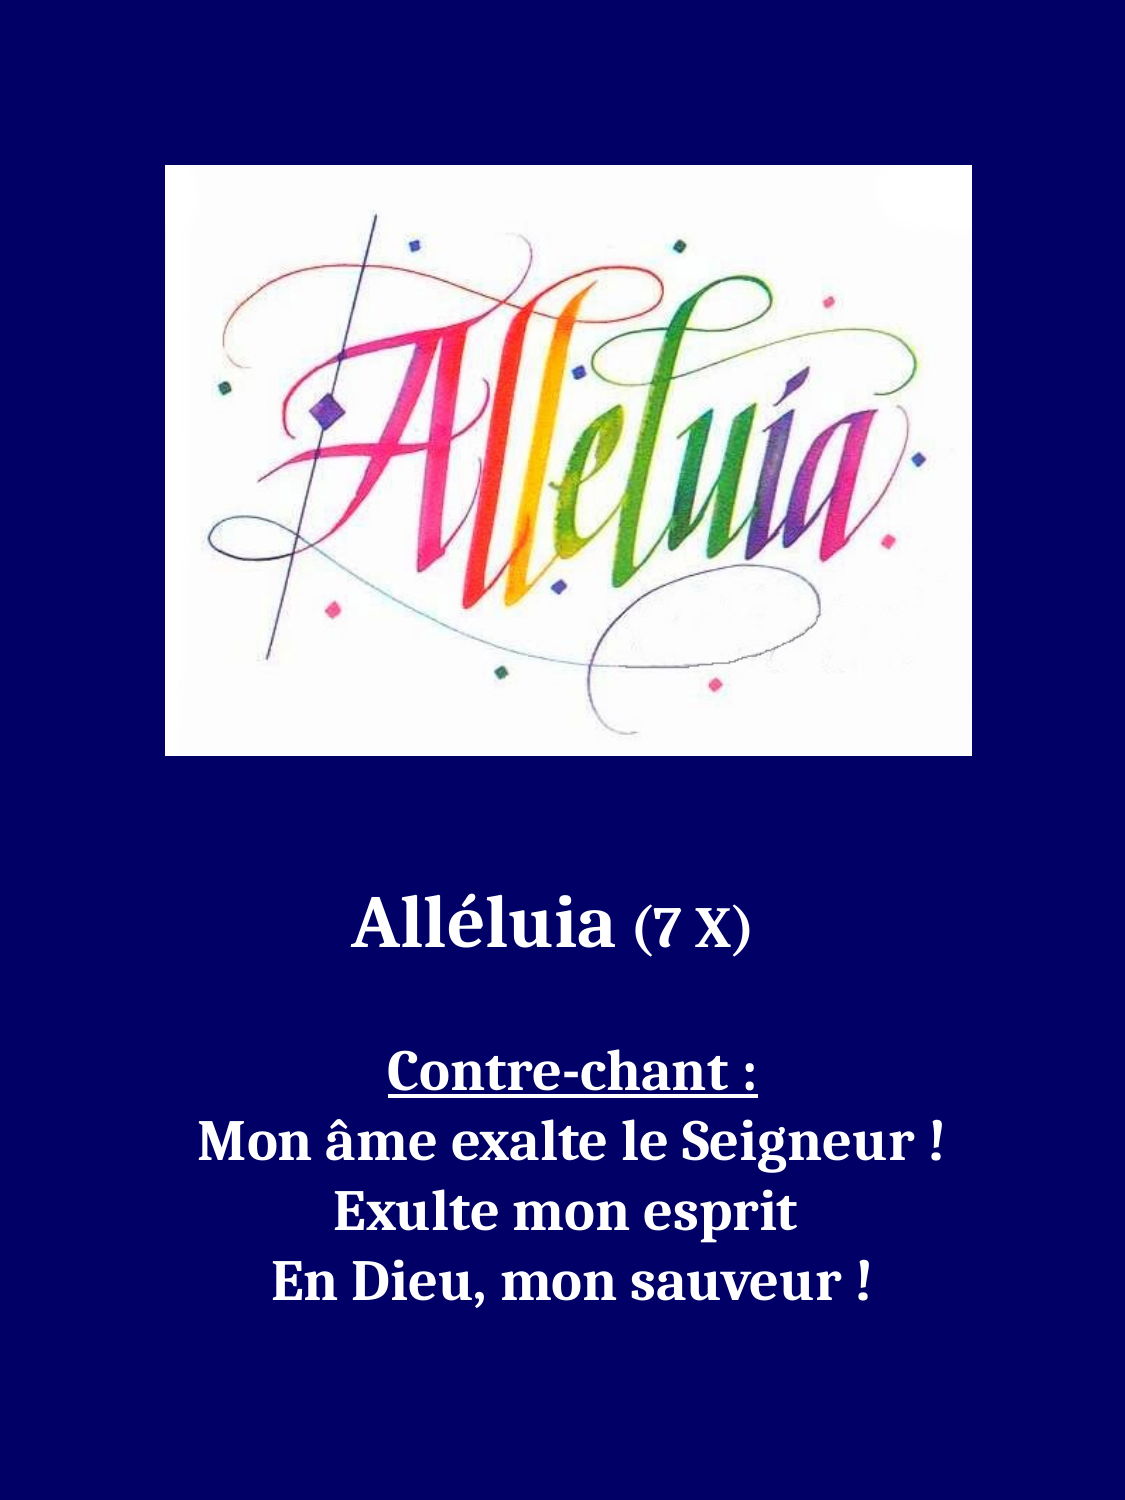

Alléluia, Magnificat
Communauté du Chemin Neuf
Alléluia (7 X)
Contre-chant :
Mon âme exalte le Seigneur !
Exulte mon esprit
En Dieu, mon sauveur !